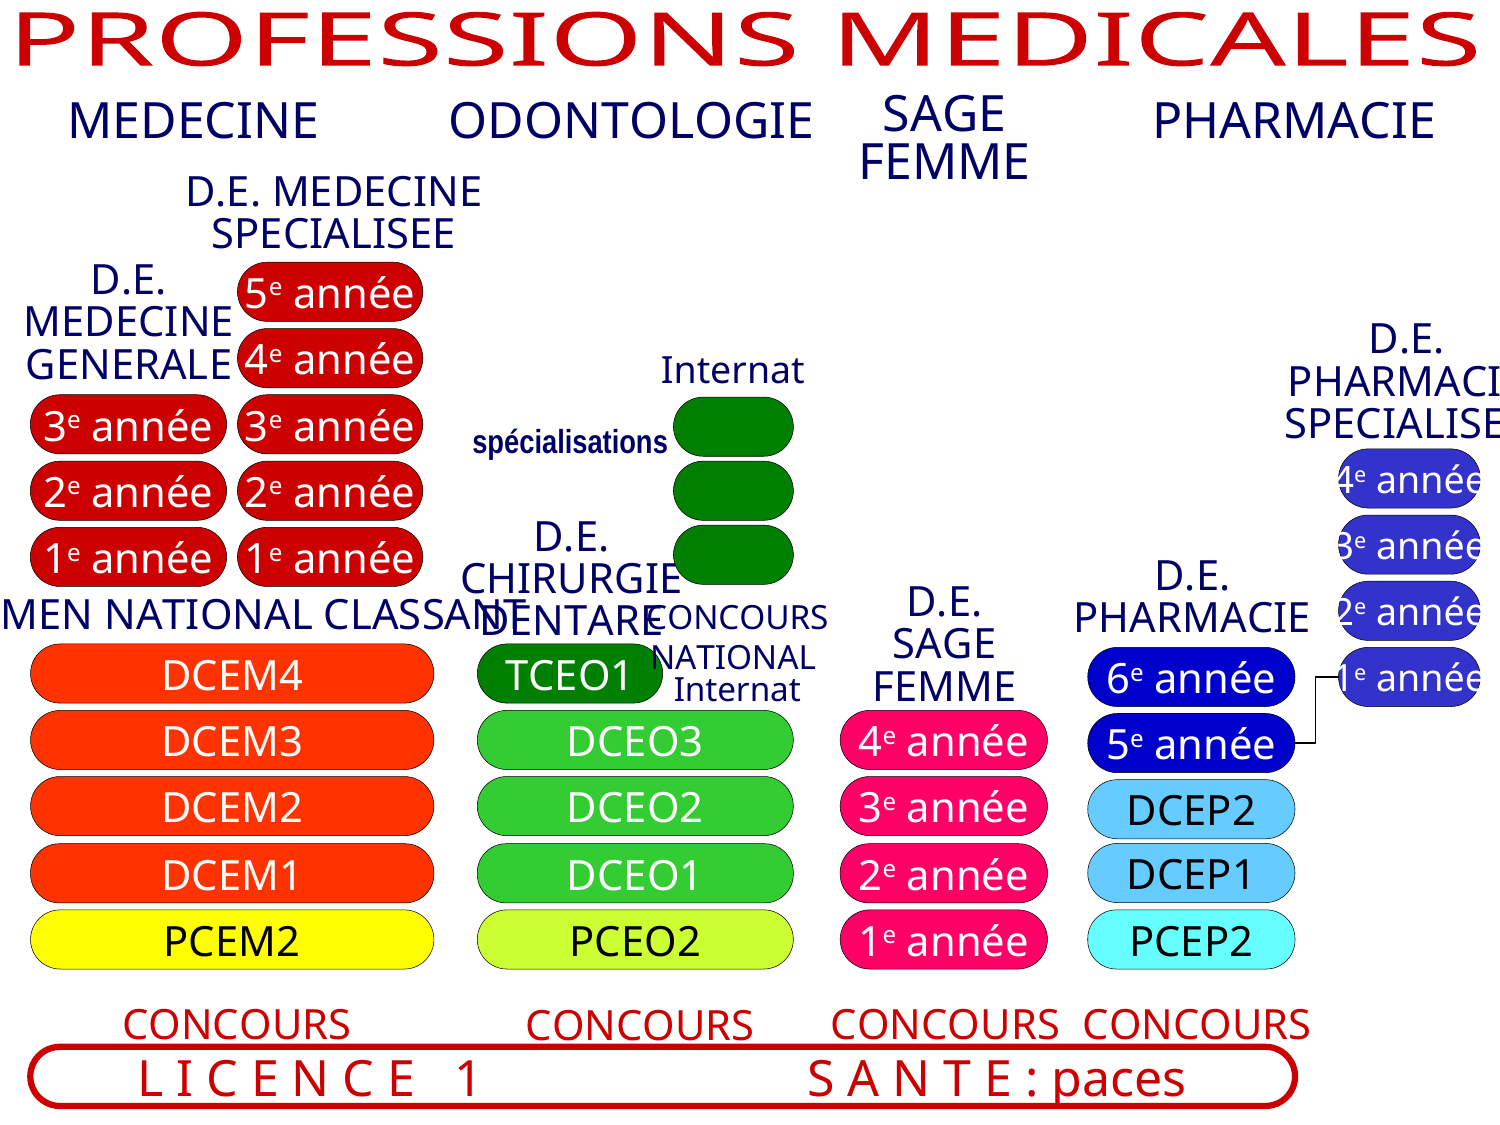

PROFESSIONS MEDICALES
MEDECINE ODONTOLOGIE PHARMACIE
SAGE
FEMME
D.E. MEDECINE
SPECIALISEE
D.E.
MEDECINE
GENERALE
5e année
D.E.
PHARMACIE
SPECIALISEE
4e année
Internat
3e année
3e année
spécialisations
4e année
2e année
2e année
D.E.
CHIRURGIE
DENTARE
3e année
1e année
1e année
D.E.
PHARMACIE
D.E.
SAGE
FEMME
EXAMEN NATIONAL CLASSANT
2e année
CONCOURS
NATIONAL
Internat
DCEM4
TCEO1
6e année
1e année
DCEM3
DCEO3
4e année
5e année
DCEM2
DCEO2
3e année
DCEP2
DCEP1
DCEM1
DCEO1
2e année
PCEM2
PCEO2
1e année
PCEP2
CONCOURS
CONCOURS
CONCOURS
CONCOURS
L I C E N C E 1 S A N T E : paces